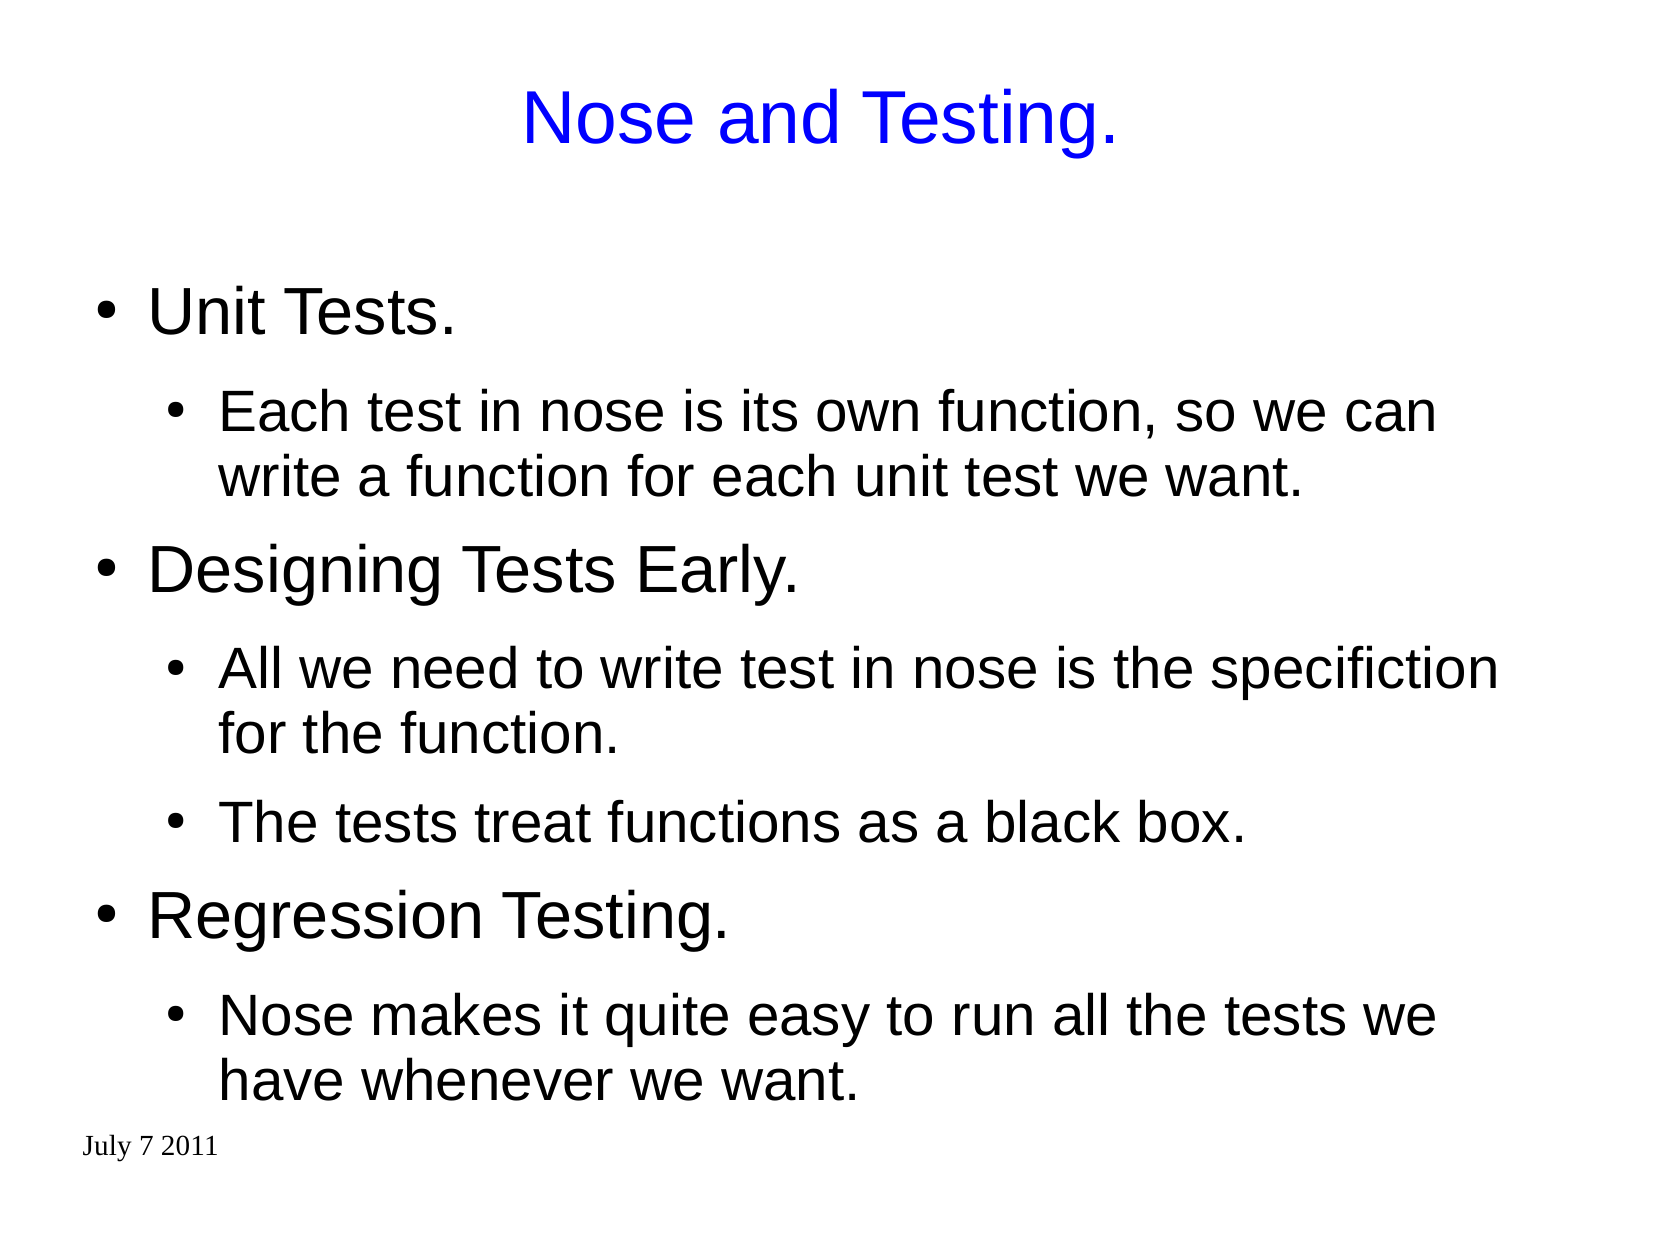

# Nose and Testing.
Unit Tests.
Each test in nose is its own function, so we can write a function for each unit test we want.
Designing Tests Early.
All we need to write test in nose is the specifiction for the function.
The tests treat functions as a black box.
Regression Testing.
Nose makes it quite easy to run all the tests we have whenever we want.
July 7 2011